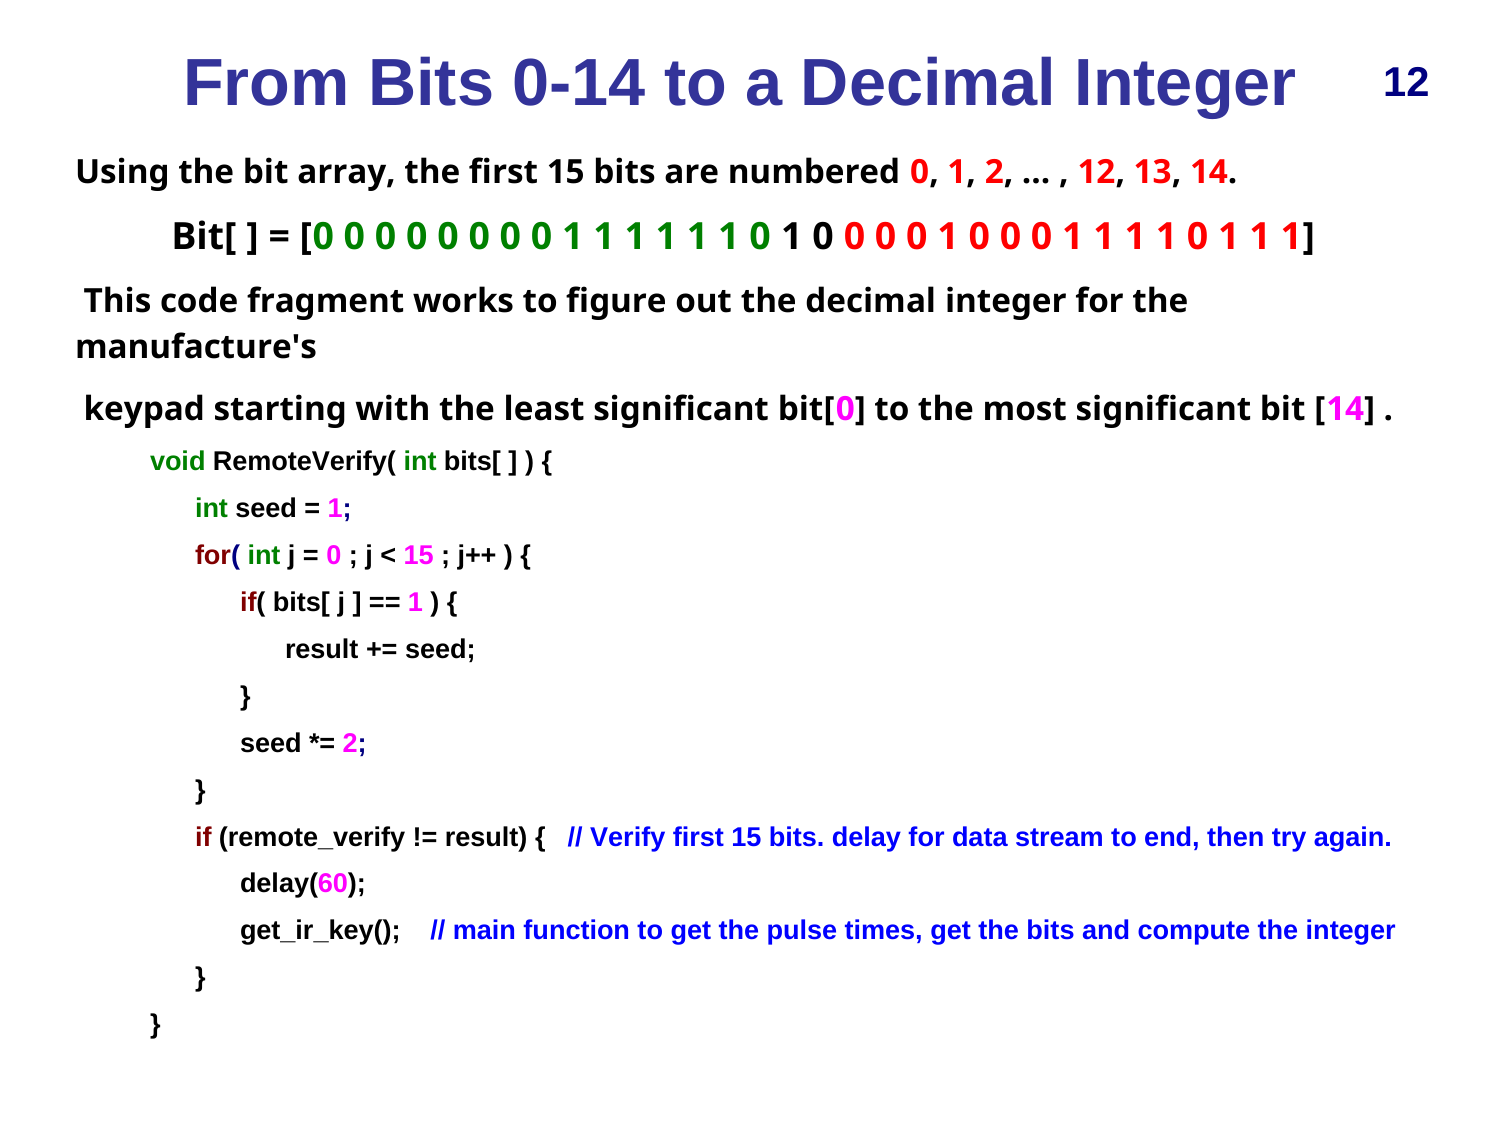

# From Bits 0-14 to a Decimal Integer
12
Using the bit array, the first 15 bits are numbered 0, 1, 2, … , 12, 13, 14.
 Bit[ ] = [0 0 0 0 0 0 0 0 1 1 1 1 1 1 0 1 0 0 0 0 1 0 0 0 1 1 1 1 0 1 1 1]
 This code fragment works to figure out the decimal integer for the manufacture's
 keypad starting with the least significant bit[0] to the most significant bit [14] .
 void RemoteVerify( int bits[ ] ) {
 int seed = 1;
 for( int j = 0 ; j < 15 ; j++ ) {
 if( bits[ j ] == 1 ) {
 result += seed;
 }
 seed *= 2;
 }
 if (remote_verify != result) { // Verify first 15 bits. delay for data stream to end, then try again.
 delay(60);
 get_ir_key(); // main function to get the pulse times, get the bits and compute the integer
 }
 }